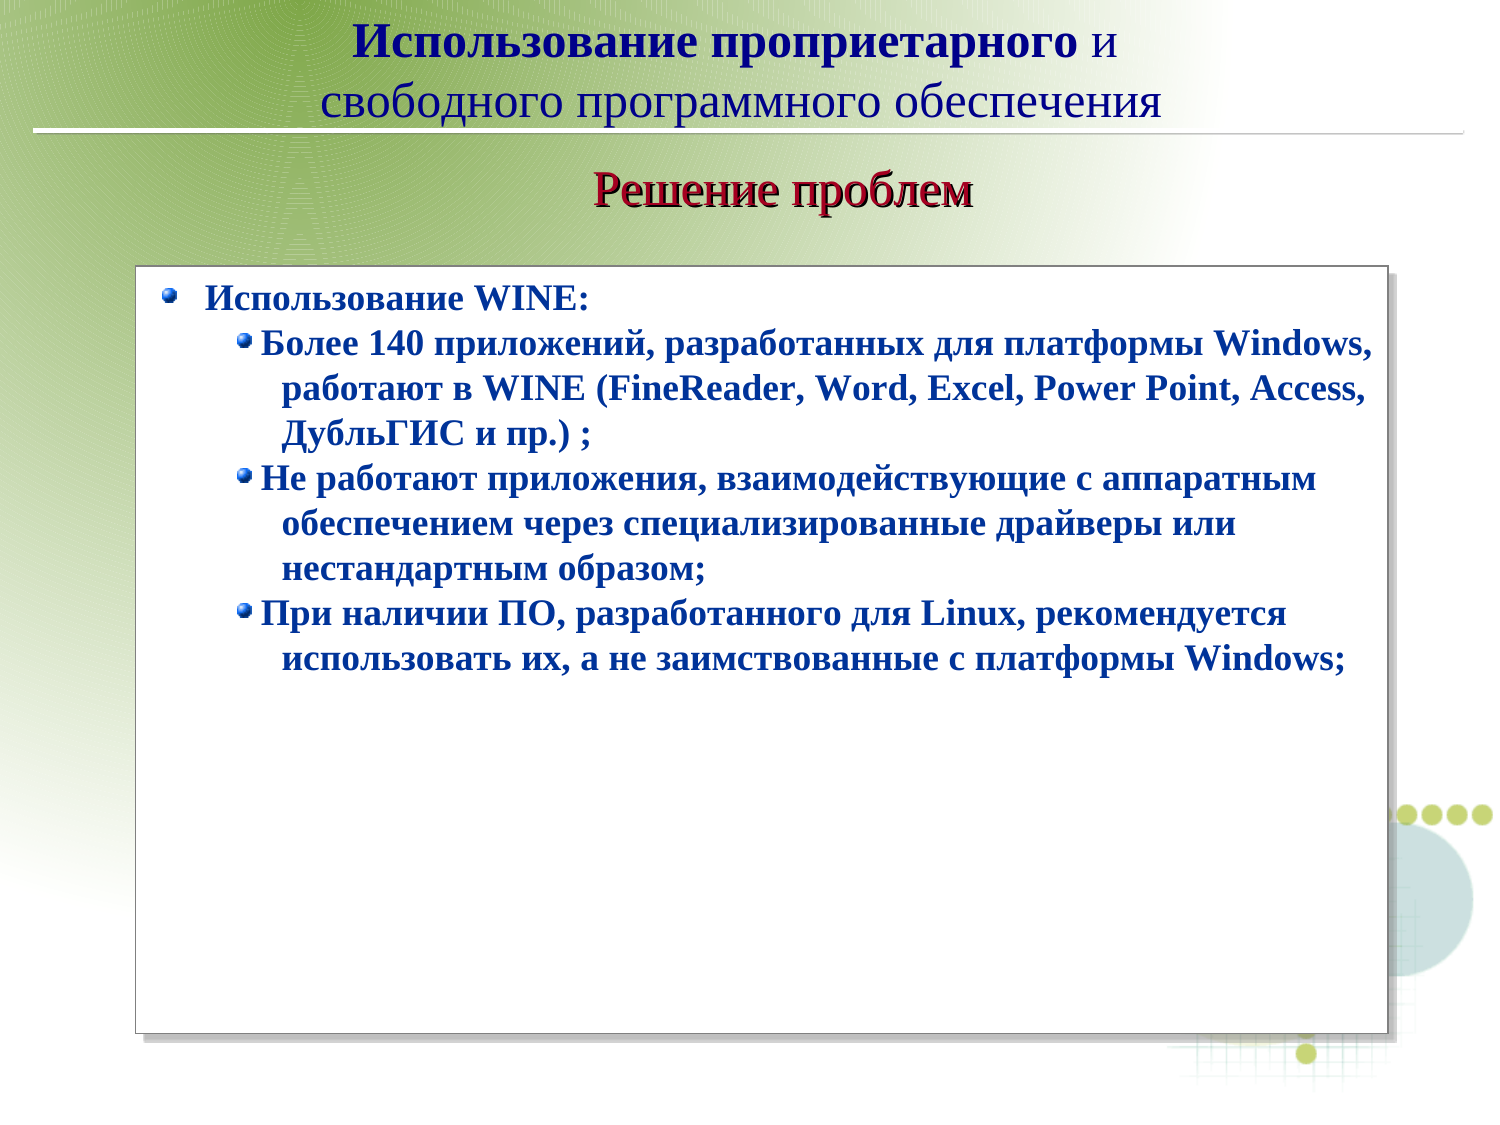

Использование проприетарного и
свободного программного обеспечения
Решение проблем
 Использование WINE:
 Более 140 приложений, разработанных для платформы Windows, работают в WINE (FineReader, Word, Excel, Power Point, Access, ДубльГИС и пр.) ;
 Не работают приложения, взаимодействующие с аппаратным обеспечением через специализированные драйверы или нестандартным образом;
 При наличии ПО, разработанного для Linux, рекомендуется использовать их, а не заимствованные с платформы Windows;